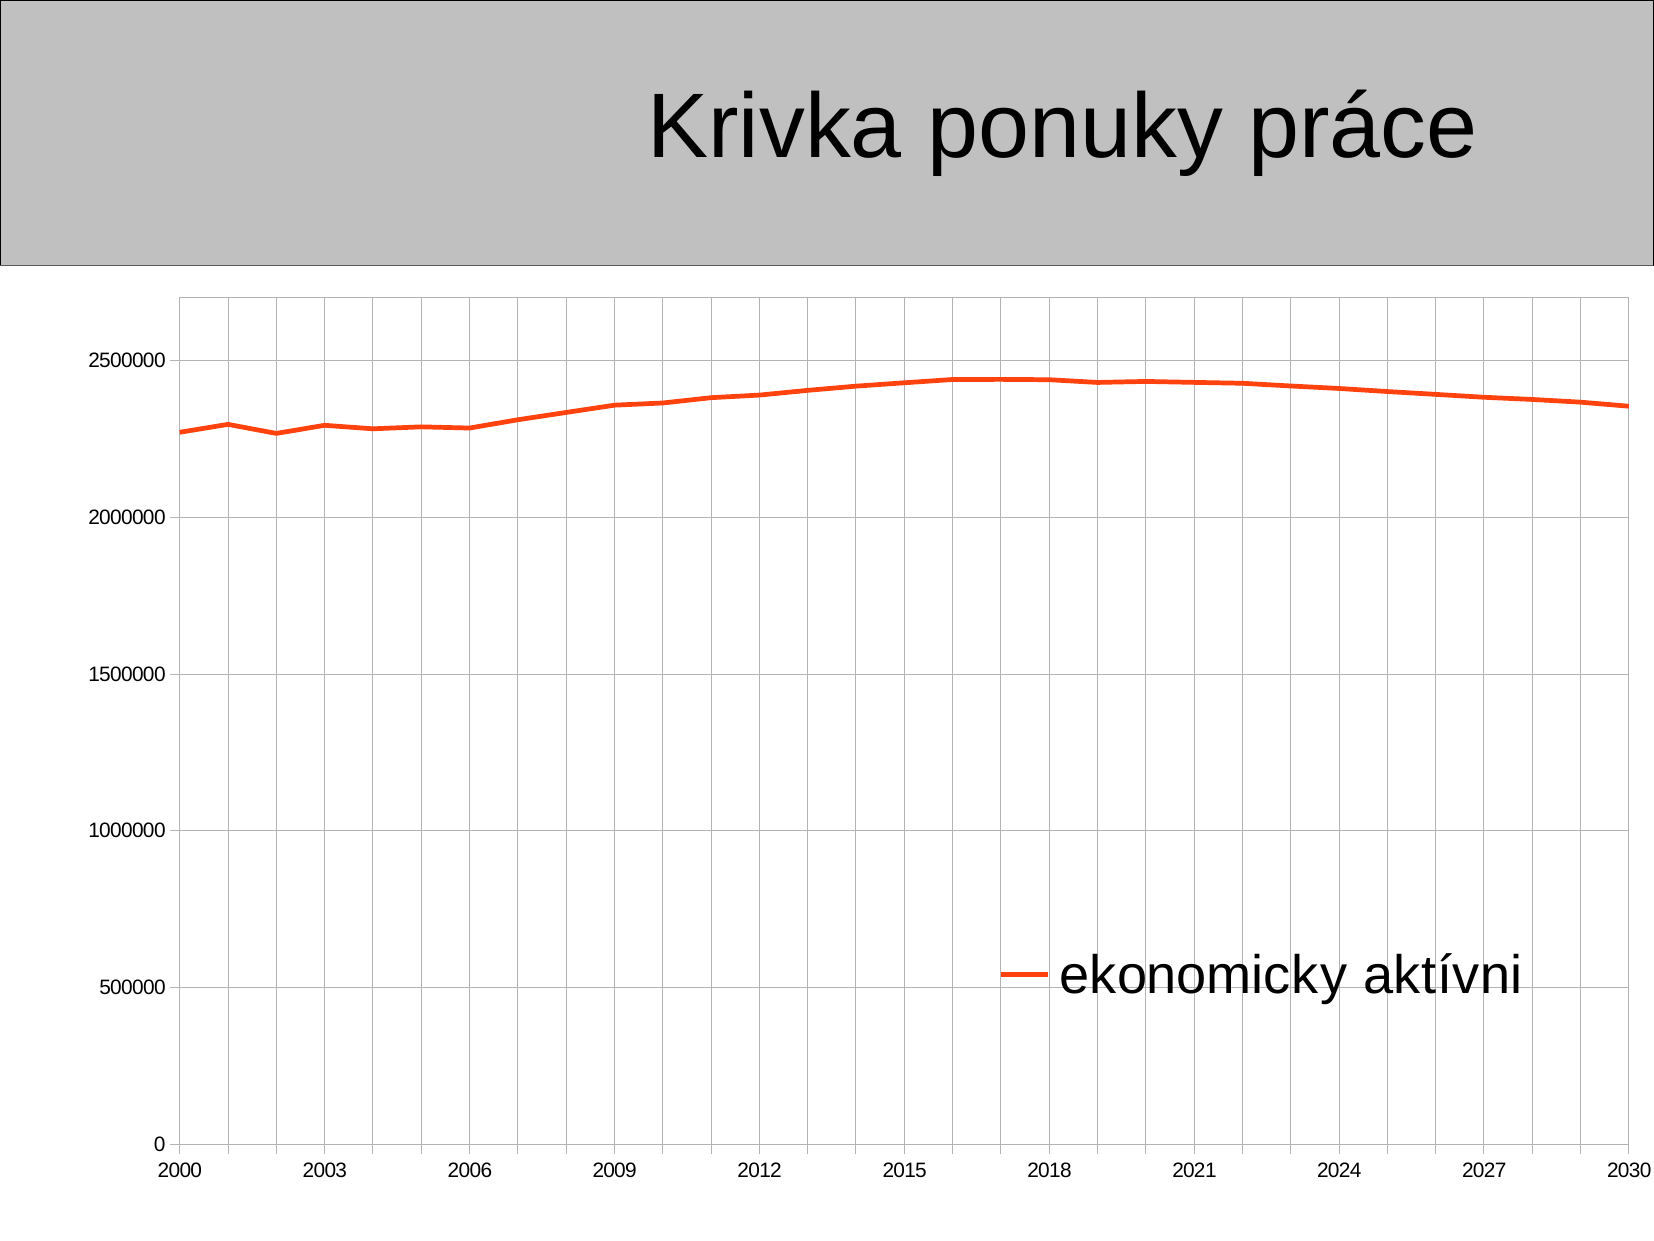

# Krivka ponuky práce
### Chart
| Category | ekonomicky aktívni |
|---|---|
| 2000 | 2271234.0 |
| None | 2296476.0 |
| None | 2267638.0 |
| 2003 | 2293434.0 |
| None | 2282412.0 |
| None | 2288641.0 |
| 2006 | 2284756.0 |
| None | 2311132.0 |
| None | 2334430.0 |
| 2009 | 2357583.0 |
| None | 2364692.0 |
| None | 2381679.0 |
| 2012 | 2389934.0 |
| None | 2404879.0 |
| None | 2418284.0 |
| 2015 | 2429020.0 |
| None | 2439689.0 |
| None | 2439935.0 |
| 2018 | 2438799.0 |
| None | 2430154.0 |
| None | 2433414.0 |
| 2021 | 2430369.0 |
| None | 2427620.0 |
| None | 2418812.0 |
| 2024 | 2410888.0 |
| None | 2401267.0 |
| None | 2392216.0 |
| 2027 | 2382968.0 |
| None | 2375946.0 |
| None | 2367297.0 |
| 2030 | 2354339.0 |